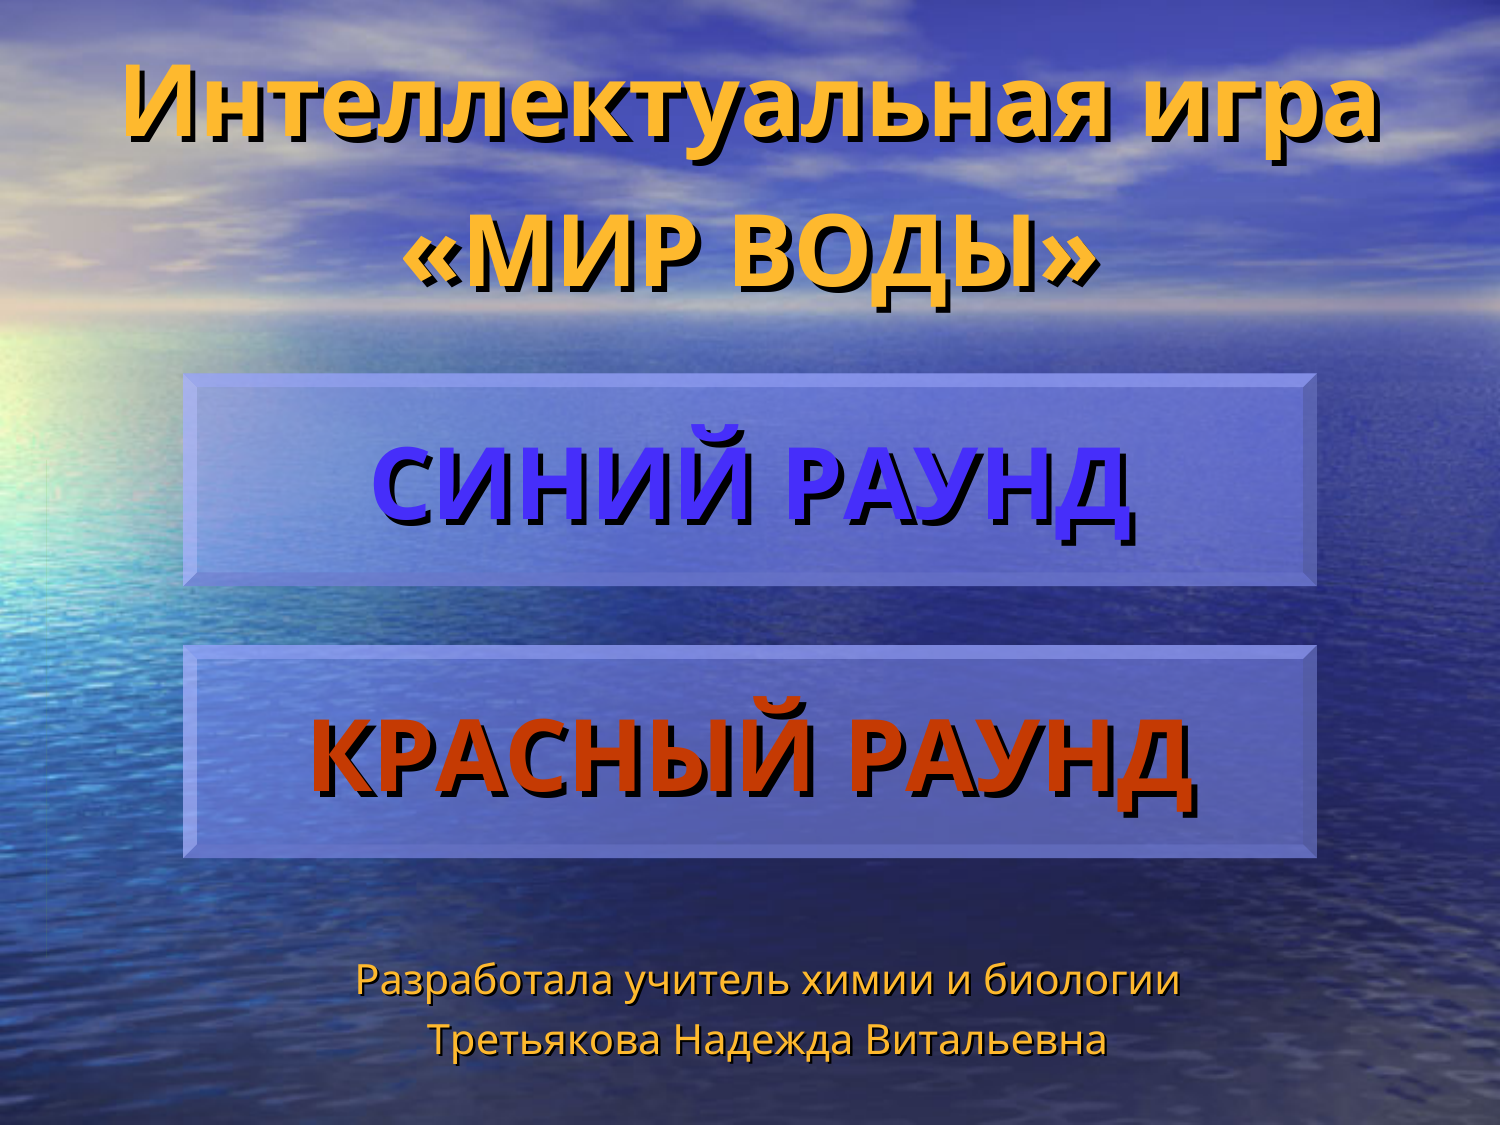

# Интеллектуальная игра «МИР ВОДЫ»
СИНИЙ РАУНД
КРАСНЫЙ РАУНД
Разработала учитель химии и биологии
Третьякова Надежда Витальевна